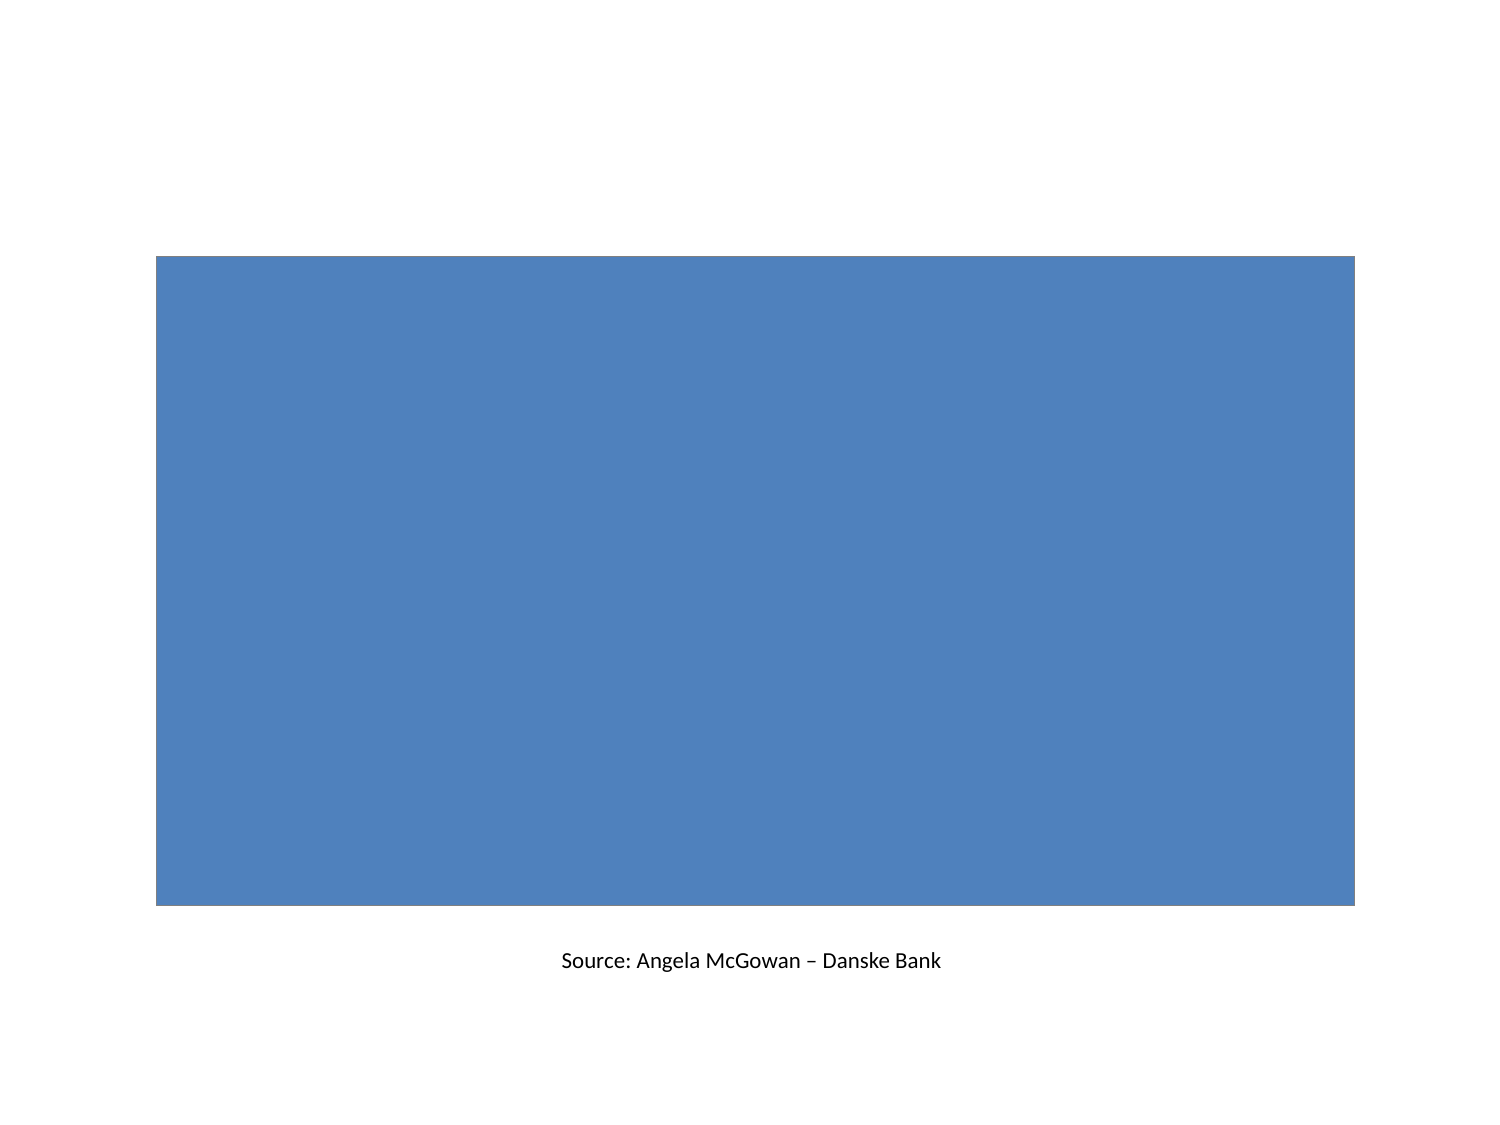

# Source: Angela McGowan – Danske Bank